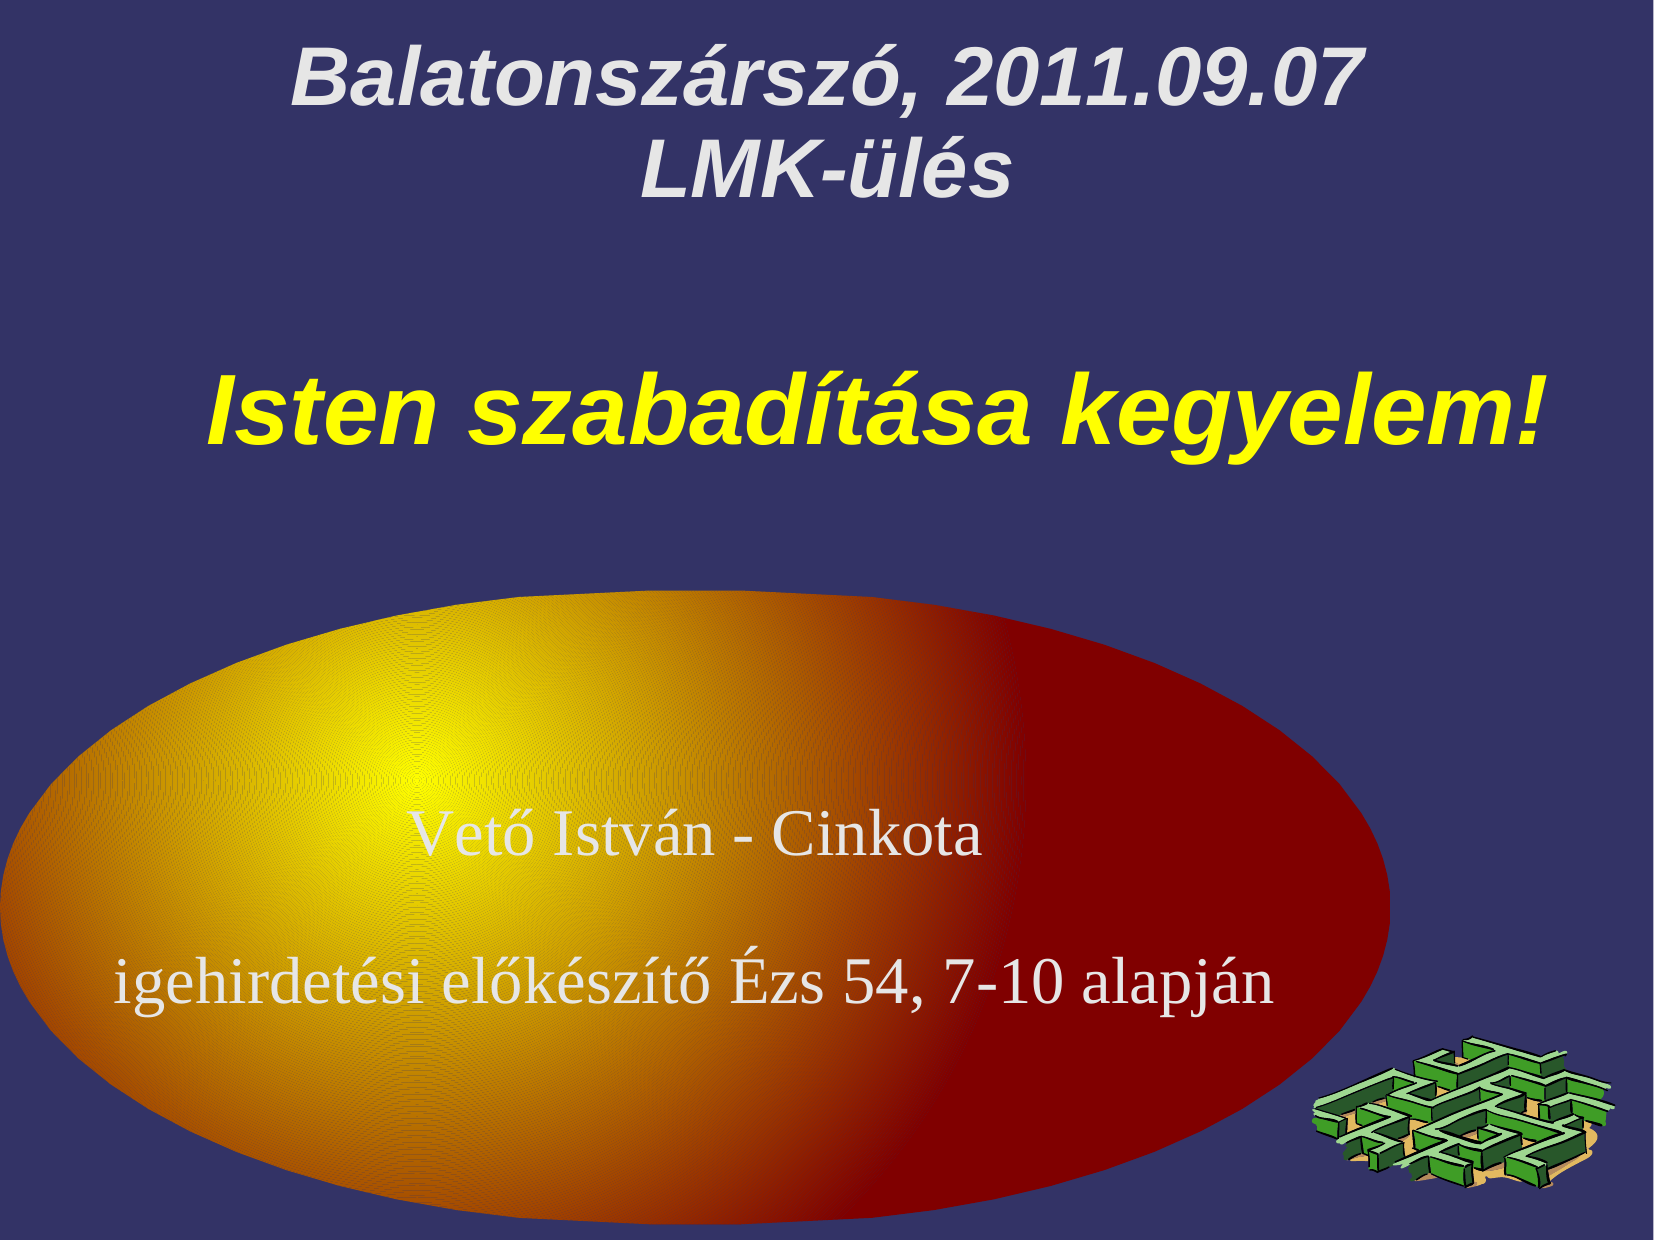

# Balatonszárszó, 2011.09.07 LMK-ülés
Isten szabadítása kegyelem!
Vető István - Cinkota
igehirdetési előkészítő Ézs 54, 7-10 alapján